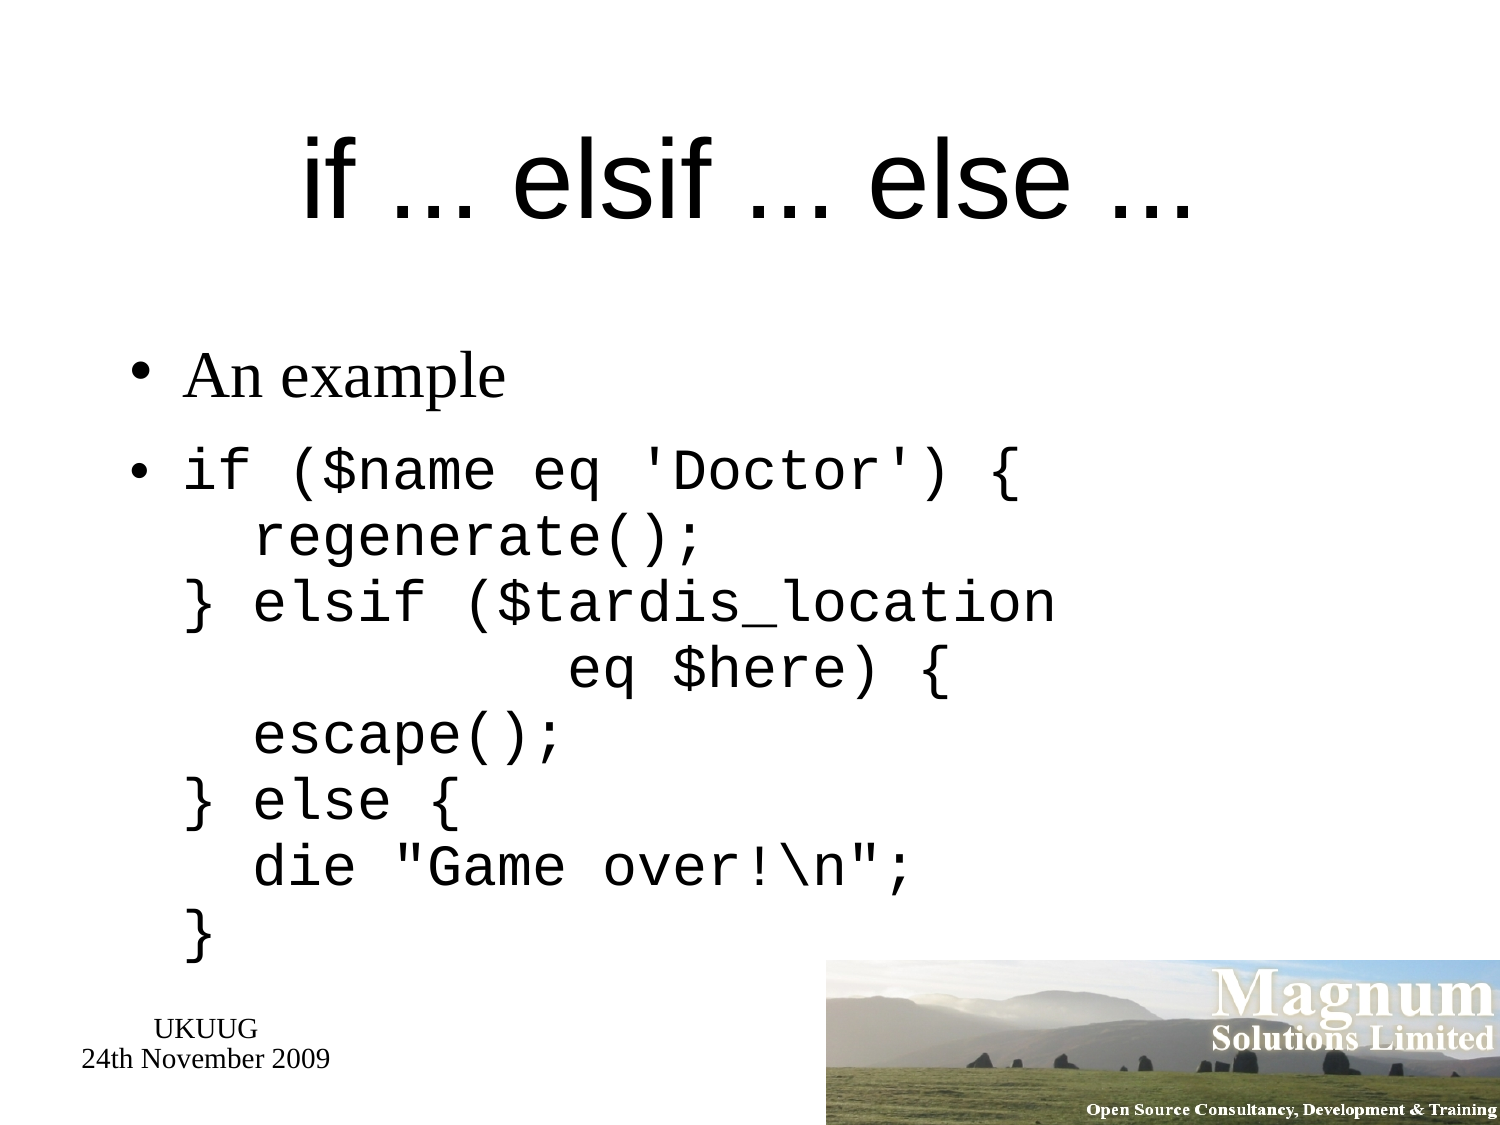

# if ... elsif ... else ...
An example
if ($name eq 'Doctor') {
 regenerate();
} elsif ($tardis_location
 eq $here) {
 escape();
} else {
 die "Game over!\n";
}
92